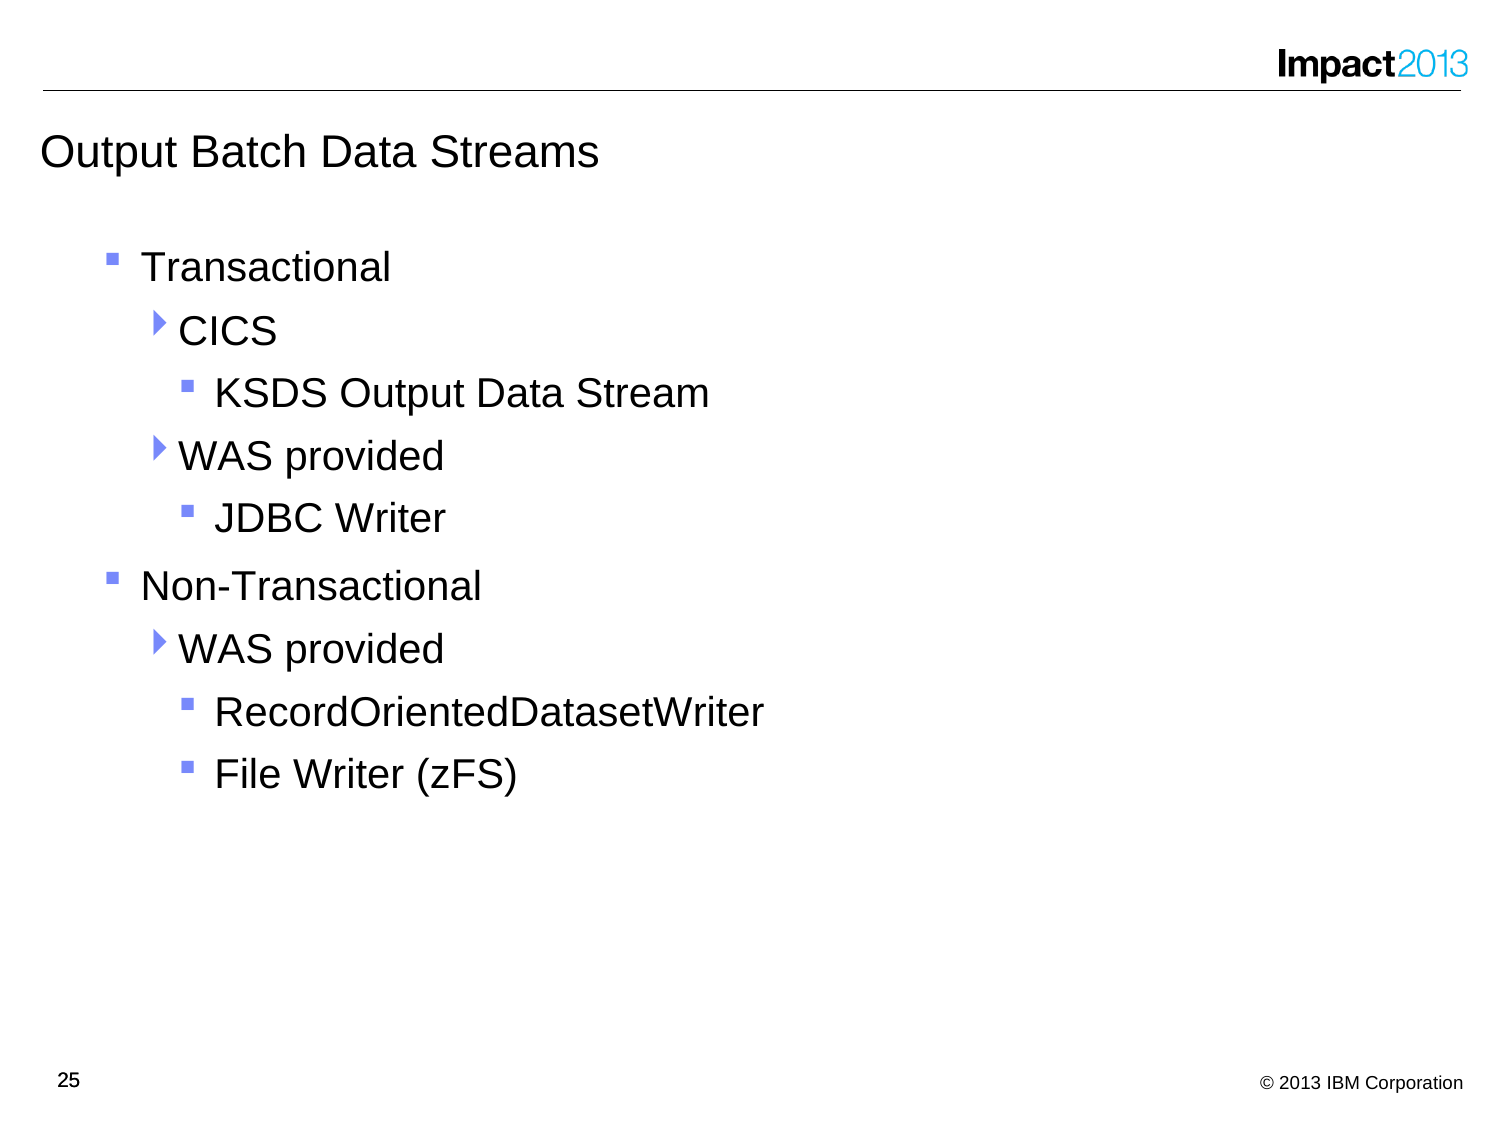

# Output Batch Data Streams
Transactional
CICS
KSDS Output Data Stream
WAS provided
JDBC Writer
Non-Transactional
WAS provided
RecordOrientedDatasetWriter
File Writer (zFS)